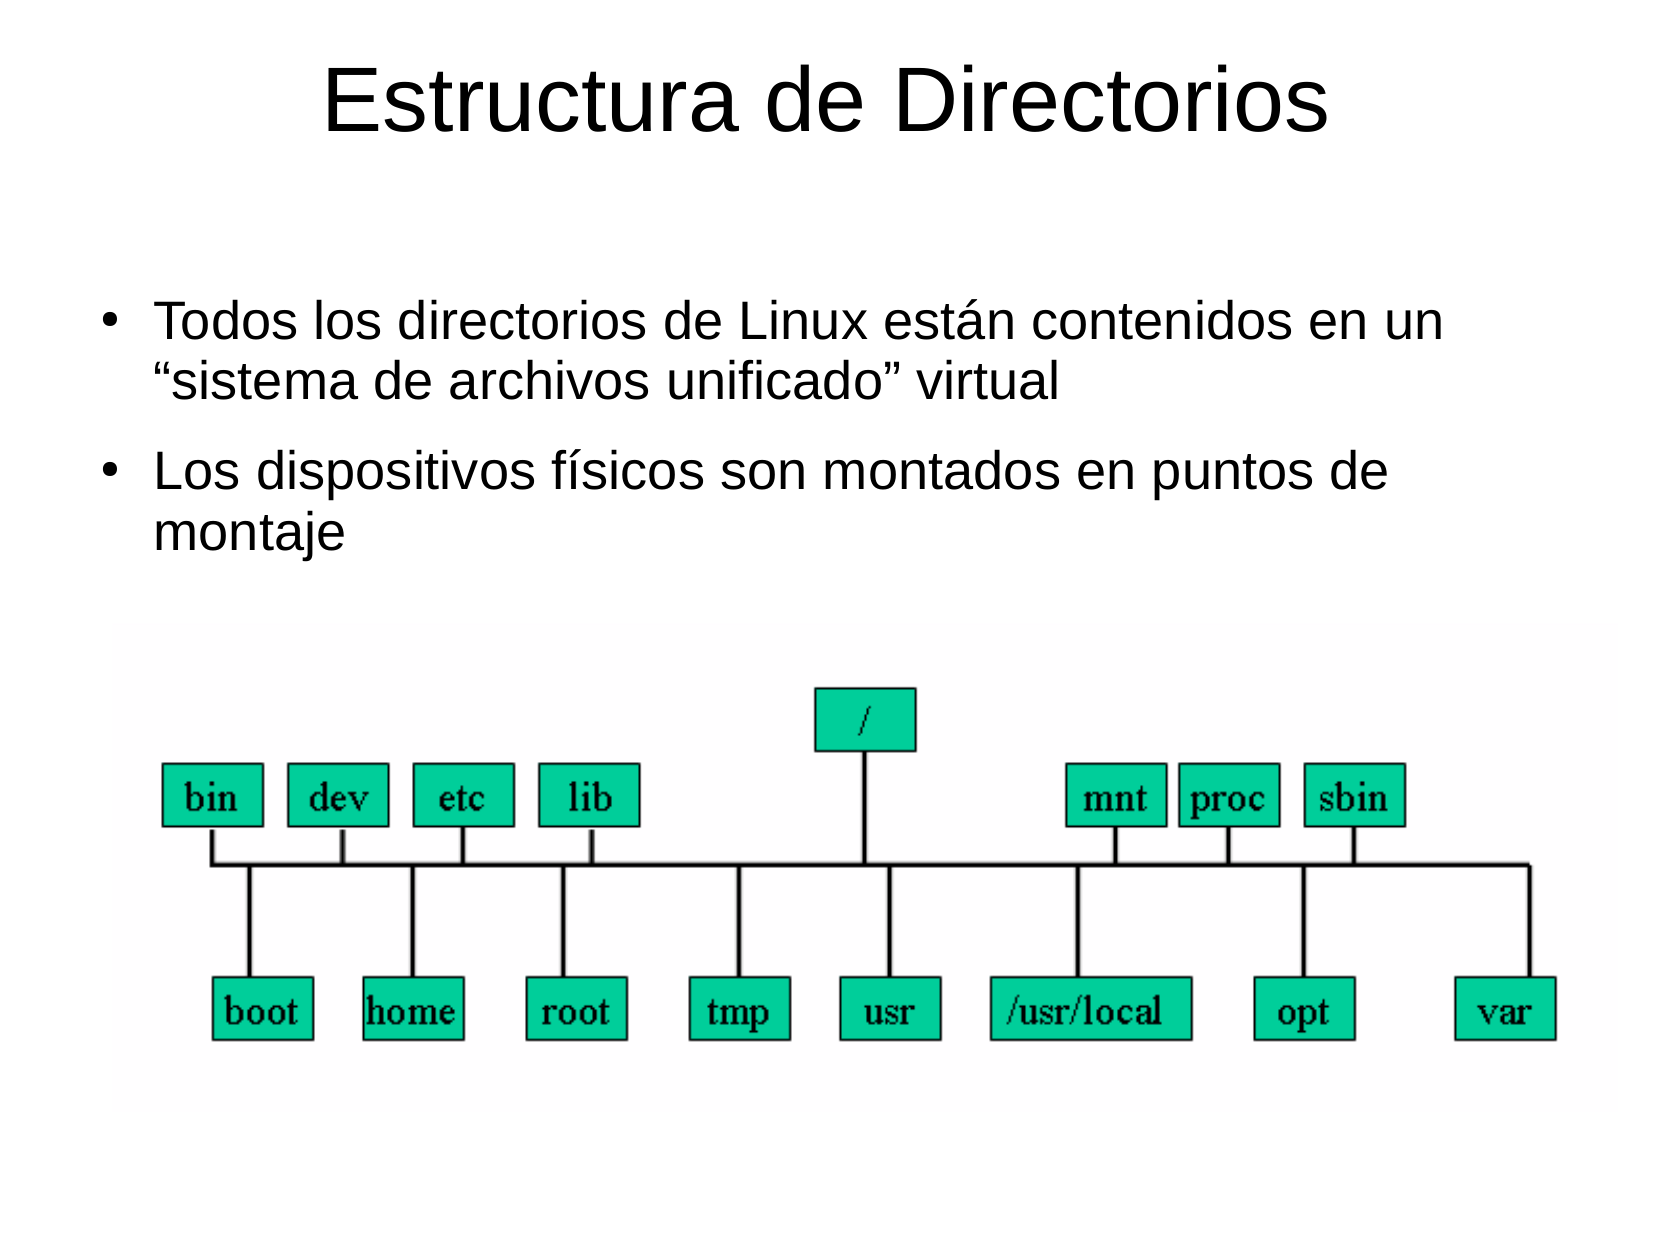

# Estructura de Directorios
Todos los directorios de Linux están contenidos en un “sistema de archivos unificado” virtual
Los dispositivos físicos son montados en puntos de montaje